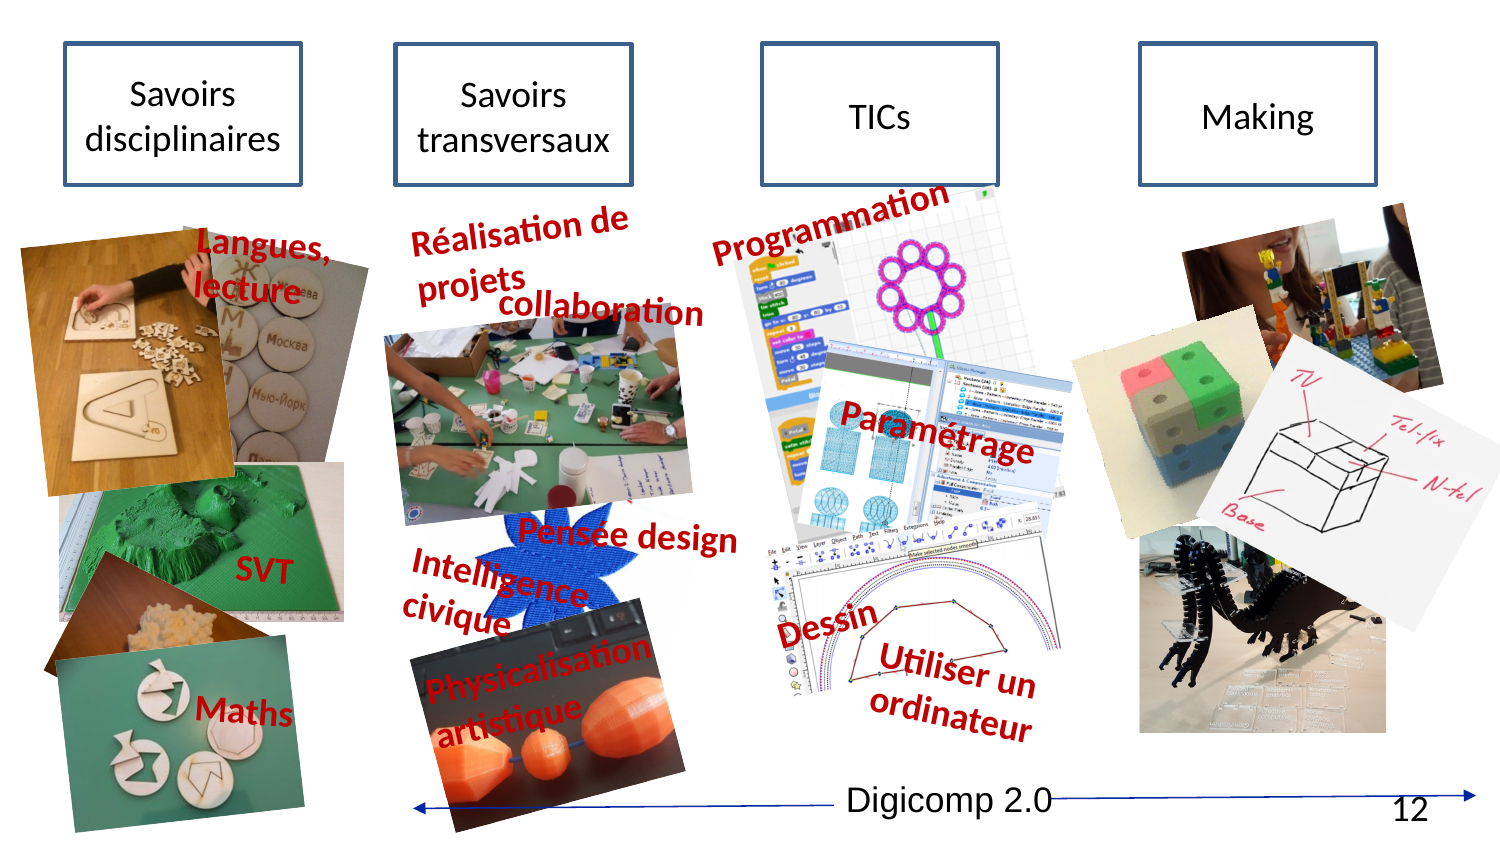

Savoirs disciplinaires
TICs
Making
Savoirs transversaux
Programmation
Réalisation de projets
Langues,
lecture
collaboration
Paramétrage
Pensée design
SVT
Intelligence civique
Dessin
Physicalisation artistique
Utiliser un ordinateur
Maths
Digicomp 2.0